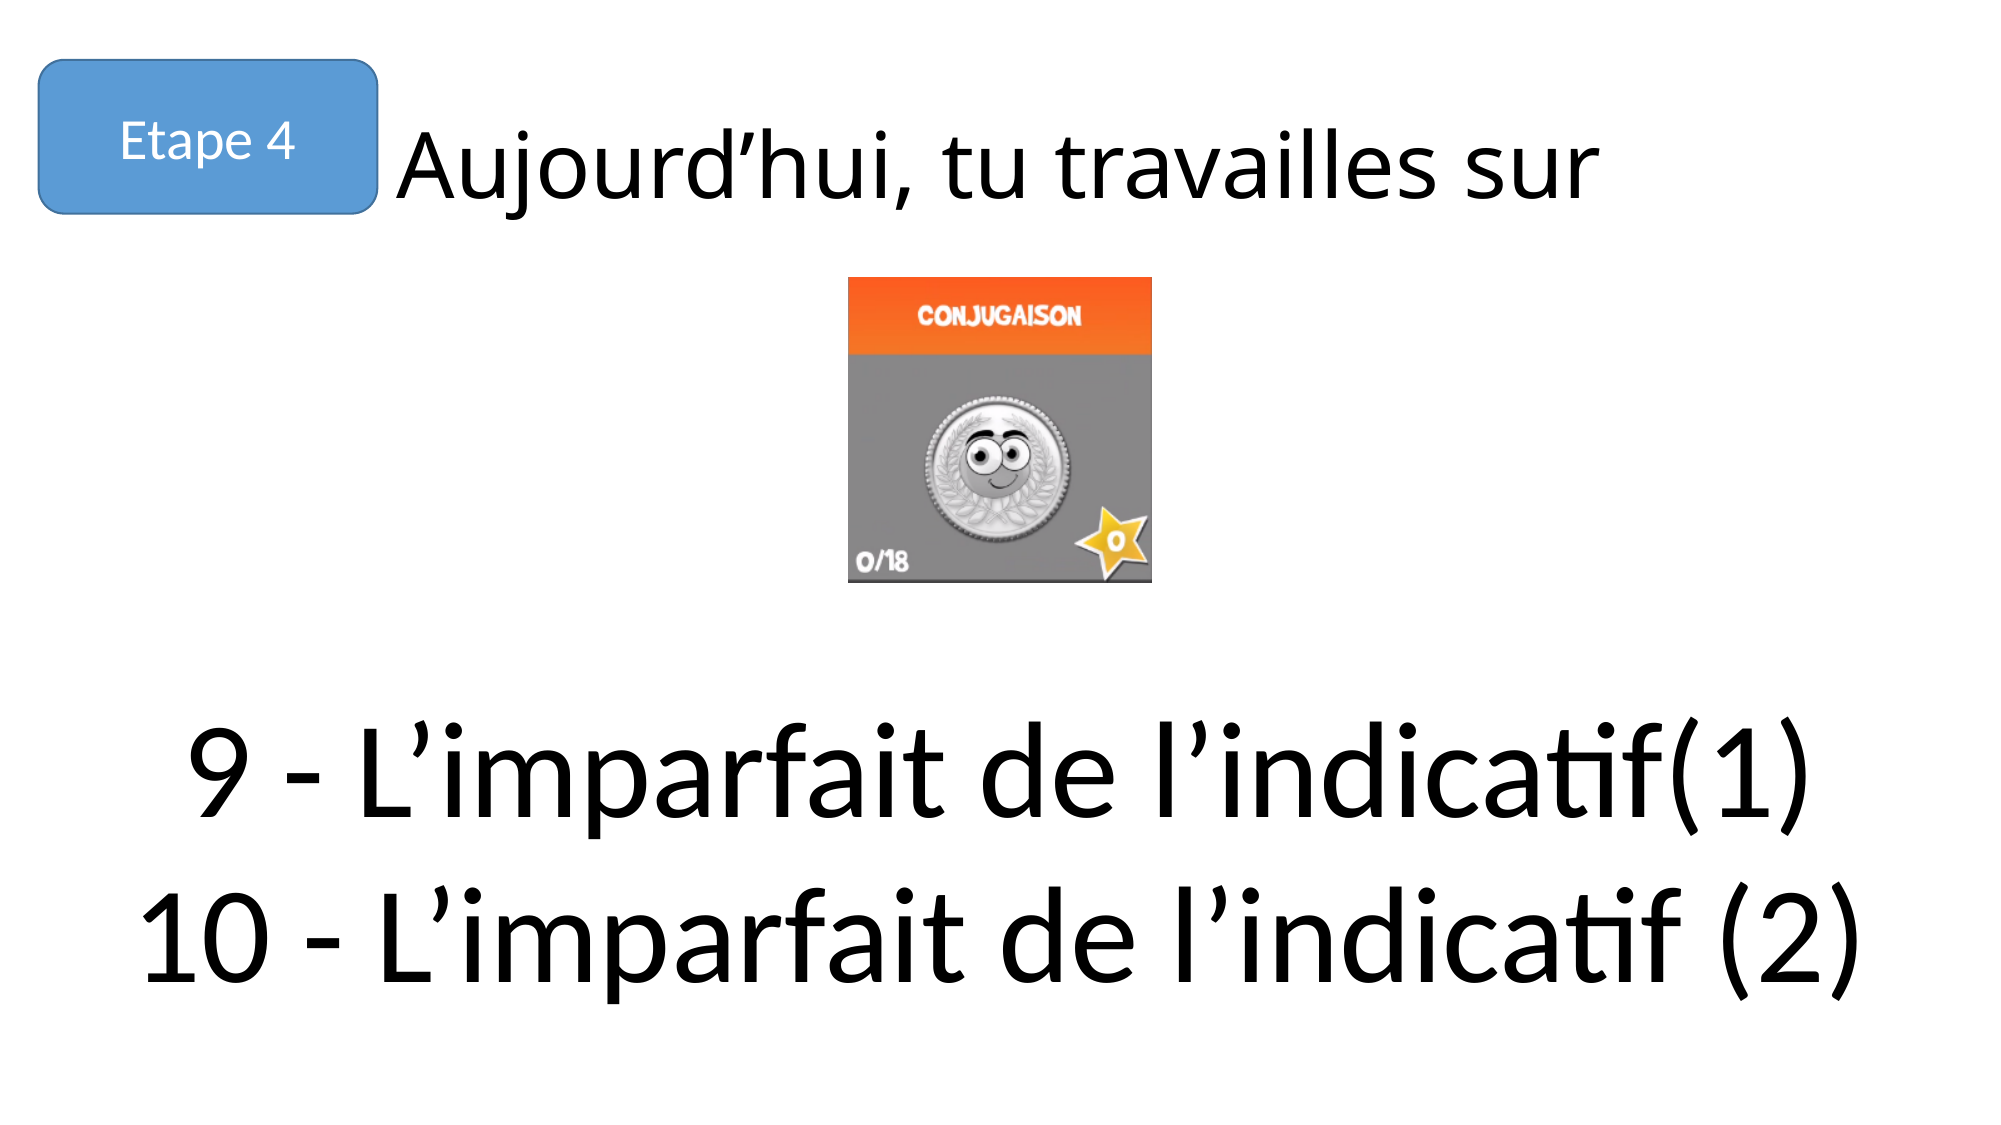

Etape 4
# Aujourd’hui, tu travailles sur
9 - L’imparfait de l’indicatif(1)
10 - L’imparfait de l’indicatif (2)